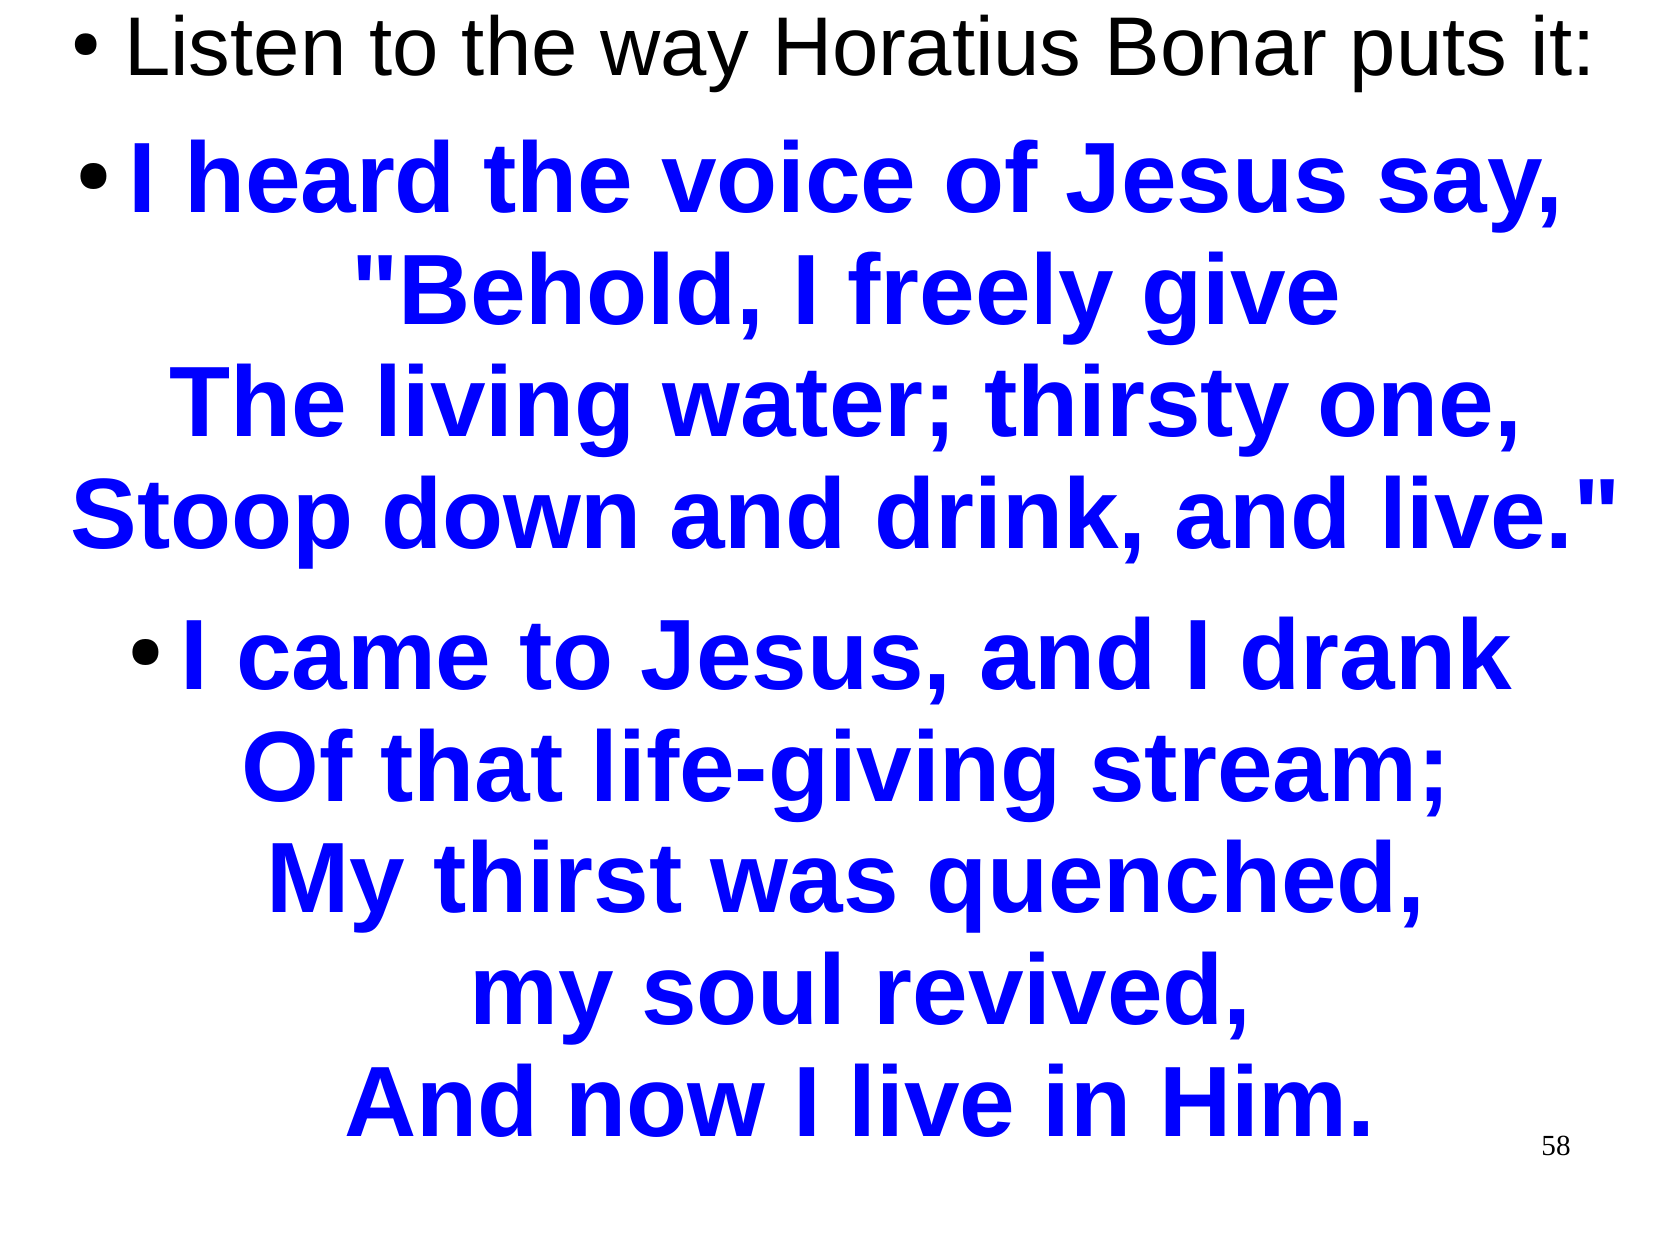

# Listen to the way Horatius Bonar puts it:
I heard the voice of Jesus say,
"Behold, I freely give
The living water; thirsty one,
Stoop down and drink, and live."
I came to Jesus, and I drank
Of that life-giving stream;
My thirst was quenched,
my soul revived,
And now I live in Him.
58